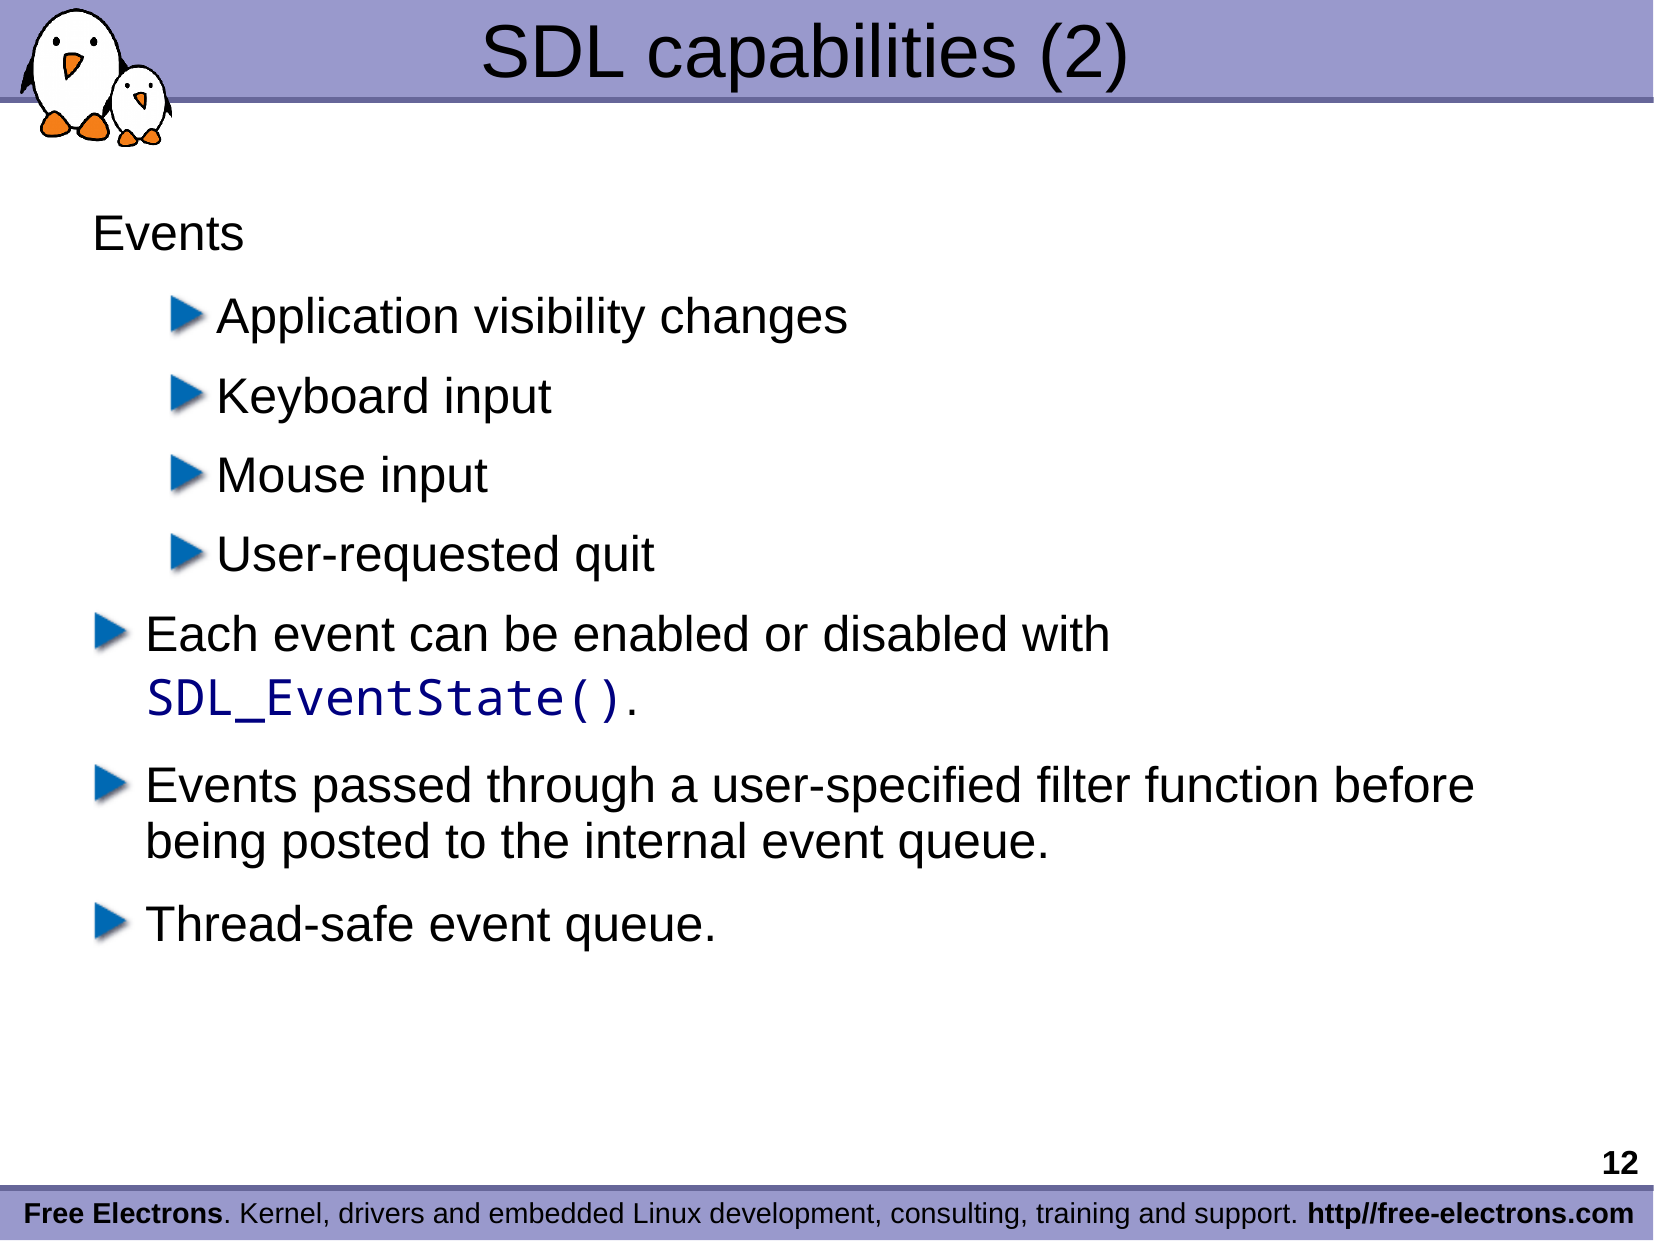

# SDL capabilities (2)
Events
Application visibility changes
Keyboard input
Mouse input
User-requested quit
Each event can be enabled or disabled with SDL_EventState().
Events passed through a user-specified filter function before being posted to the internal event queue.
Thread-safe event queue.